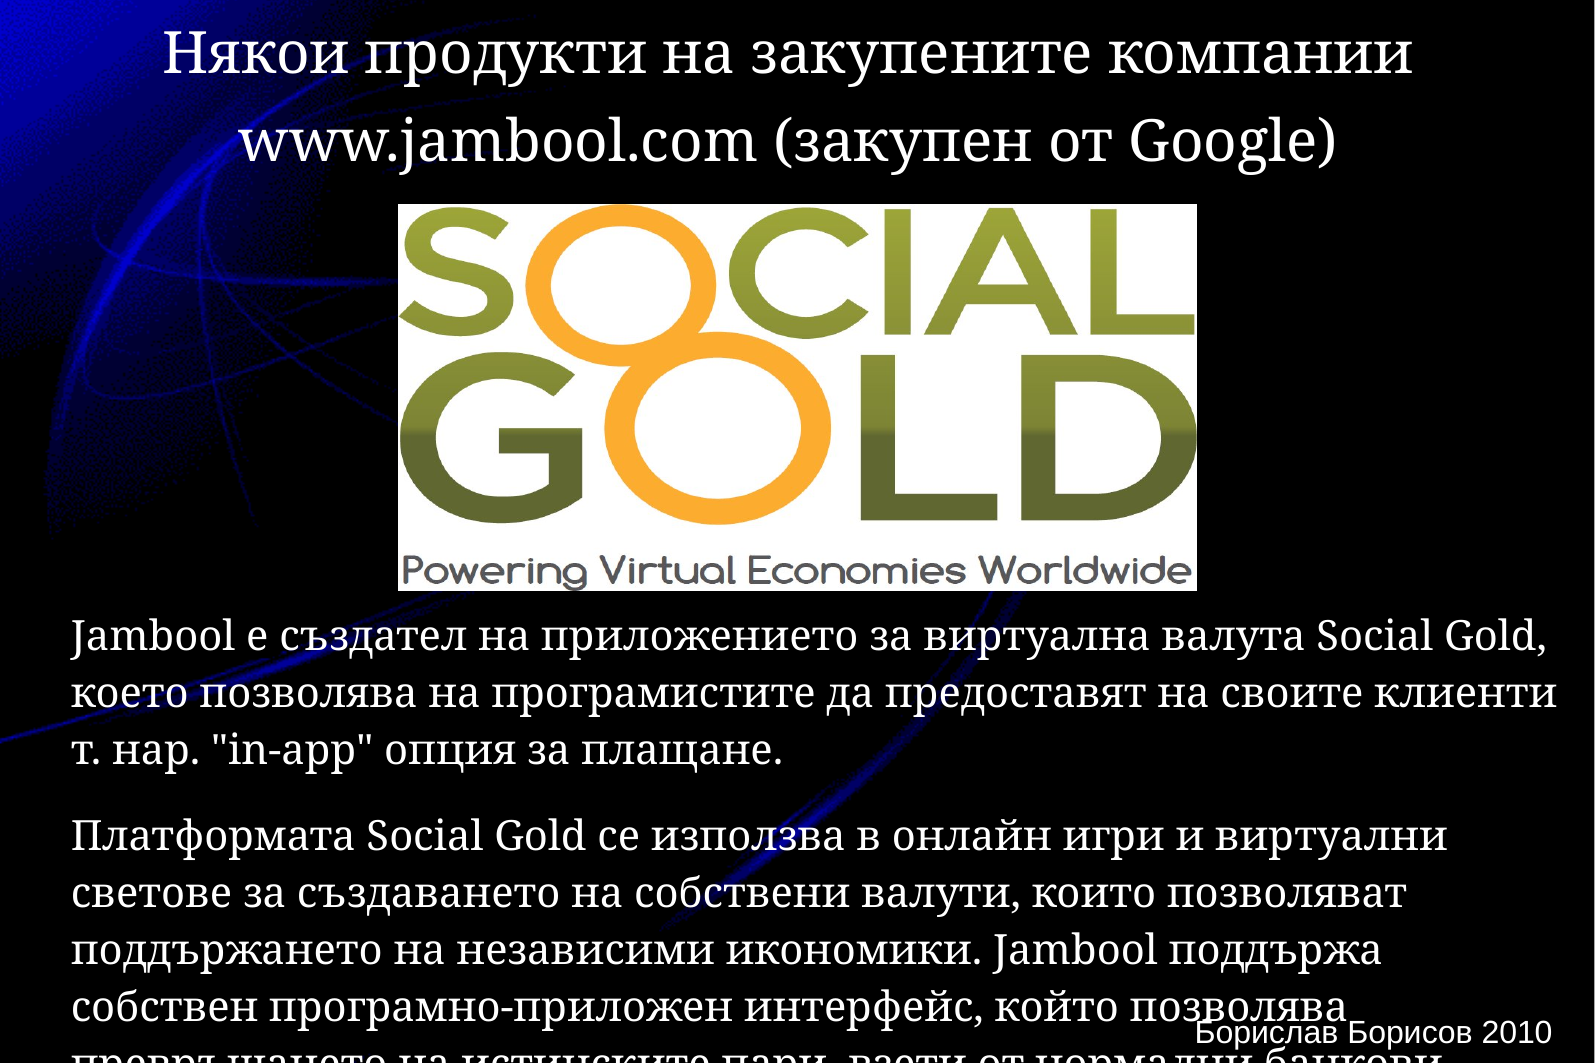

# Някои продукти на закупените компании
www.jambool.com (закупен от Google)
Jambool е създател на приложението за виртуална валута Social Gold, което позволява на програмистите да предоставят на своите клиенти т. нар. "in-app" опция за плащане.
Платформата Social Gold се използва в онлайн игри и виртуални светове за създаването на собствени валути, които позволяват поддържането на независими икономики. Jambool поддържа собствен програмно-приложен интерфейс, който позволява превръщането на истинските пари, взети от нормални банкови карти, във виртуална валута.
Борислав Борисов 2010